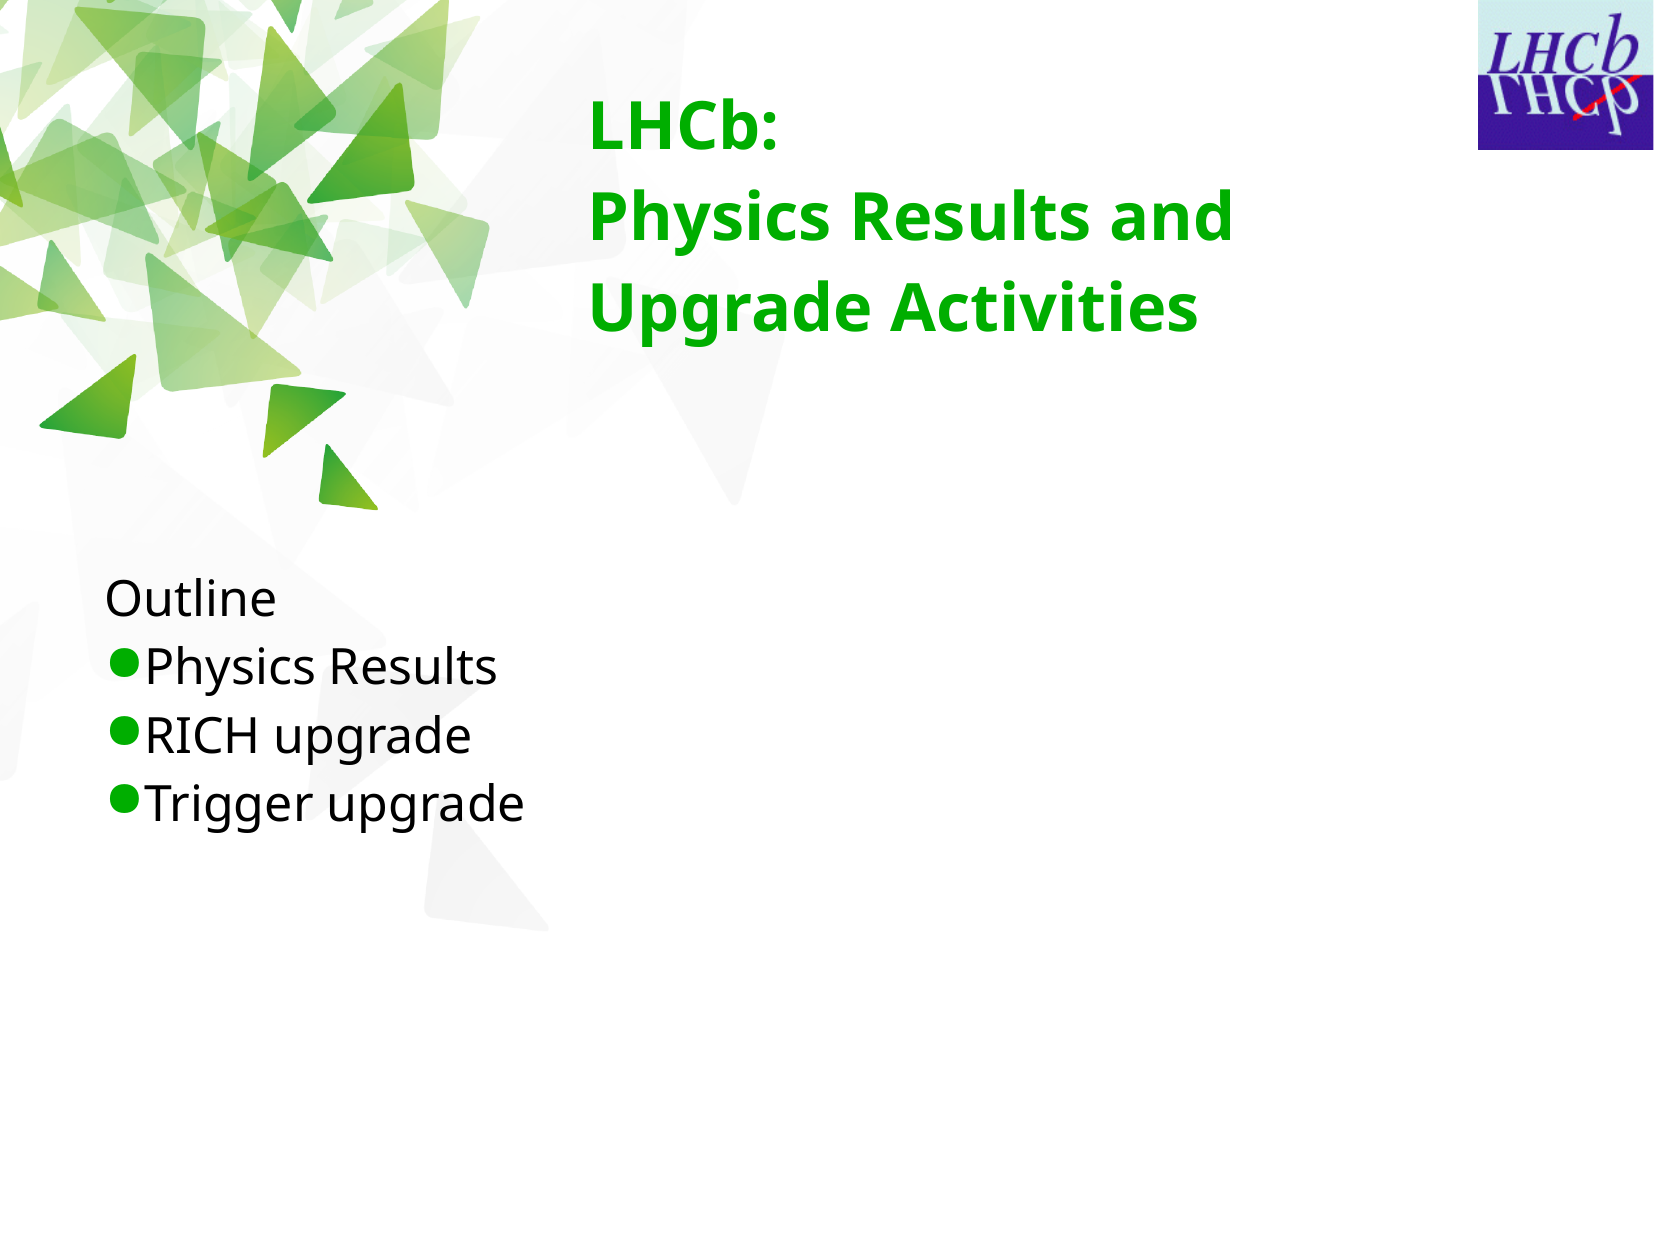

# LHCb: Physics Results and Upgrade Activities
Outline
Physics Results
RICH upgrade
Trigger upgrade